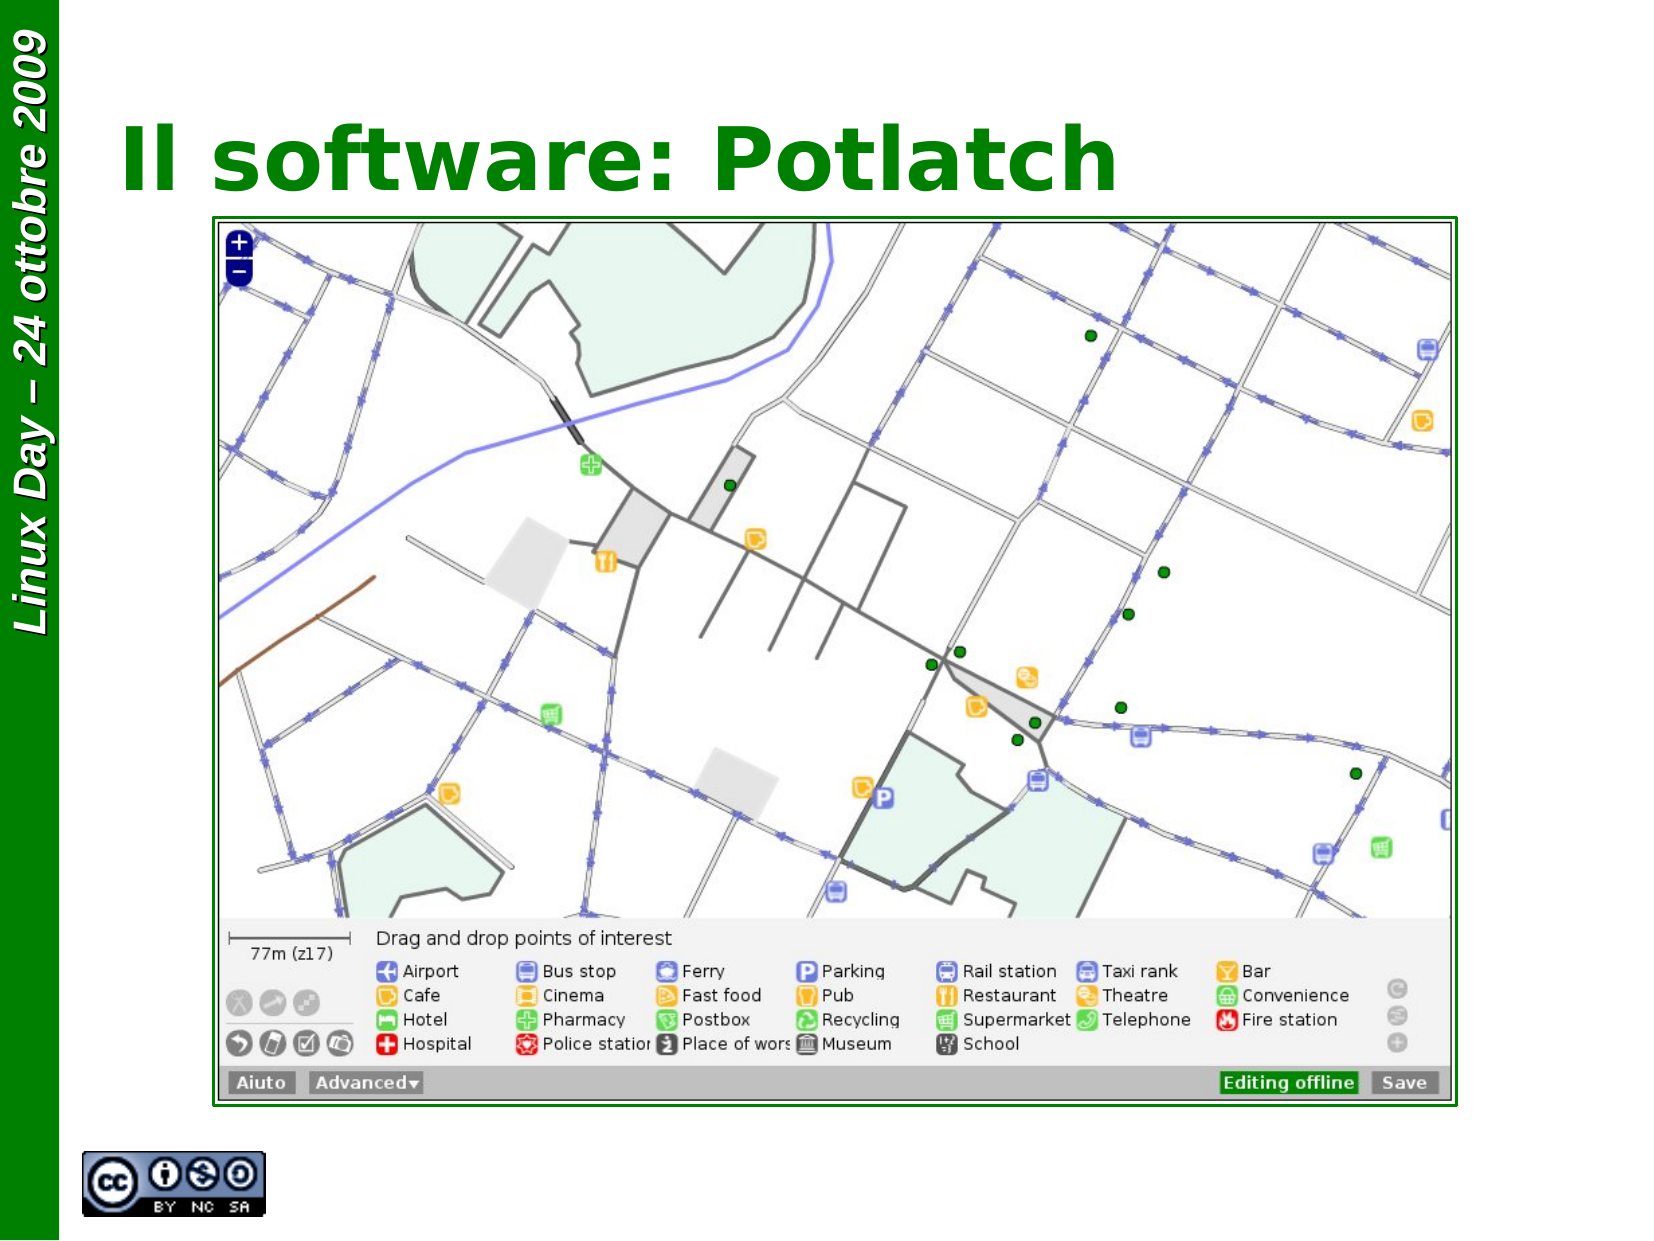

# Il software: Potlatch
Applicativo web in ActionScript (Adobe Flash), licenza public domain.
Non richiede installazione, immagini satellitari Yahoo subito pronte.
Non indicato per operazioni complesse e con dati di dimensione media o grande.